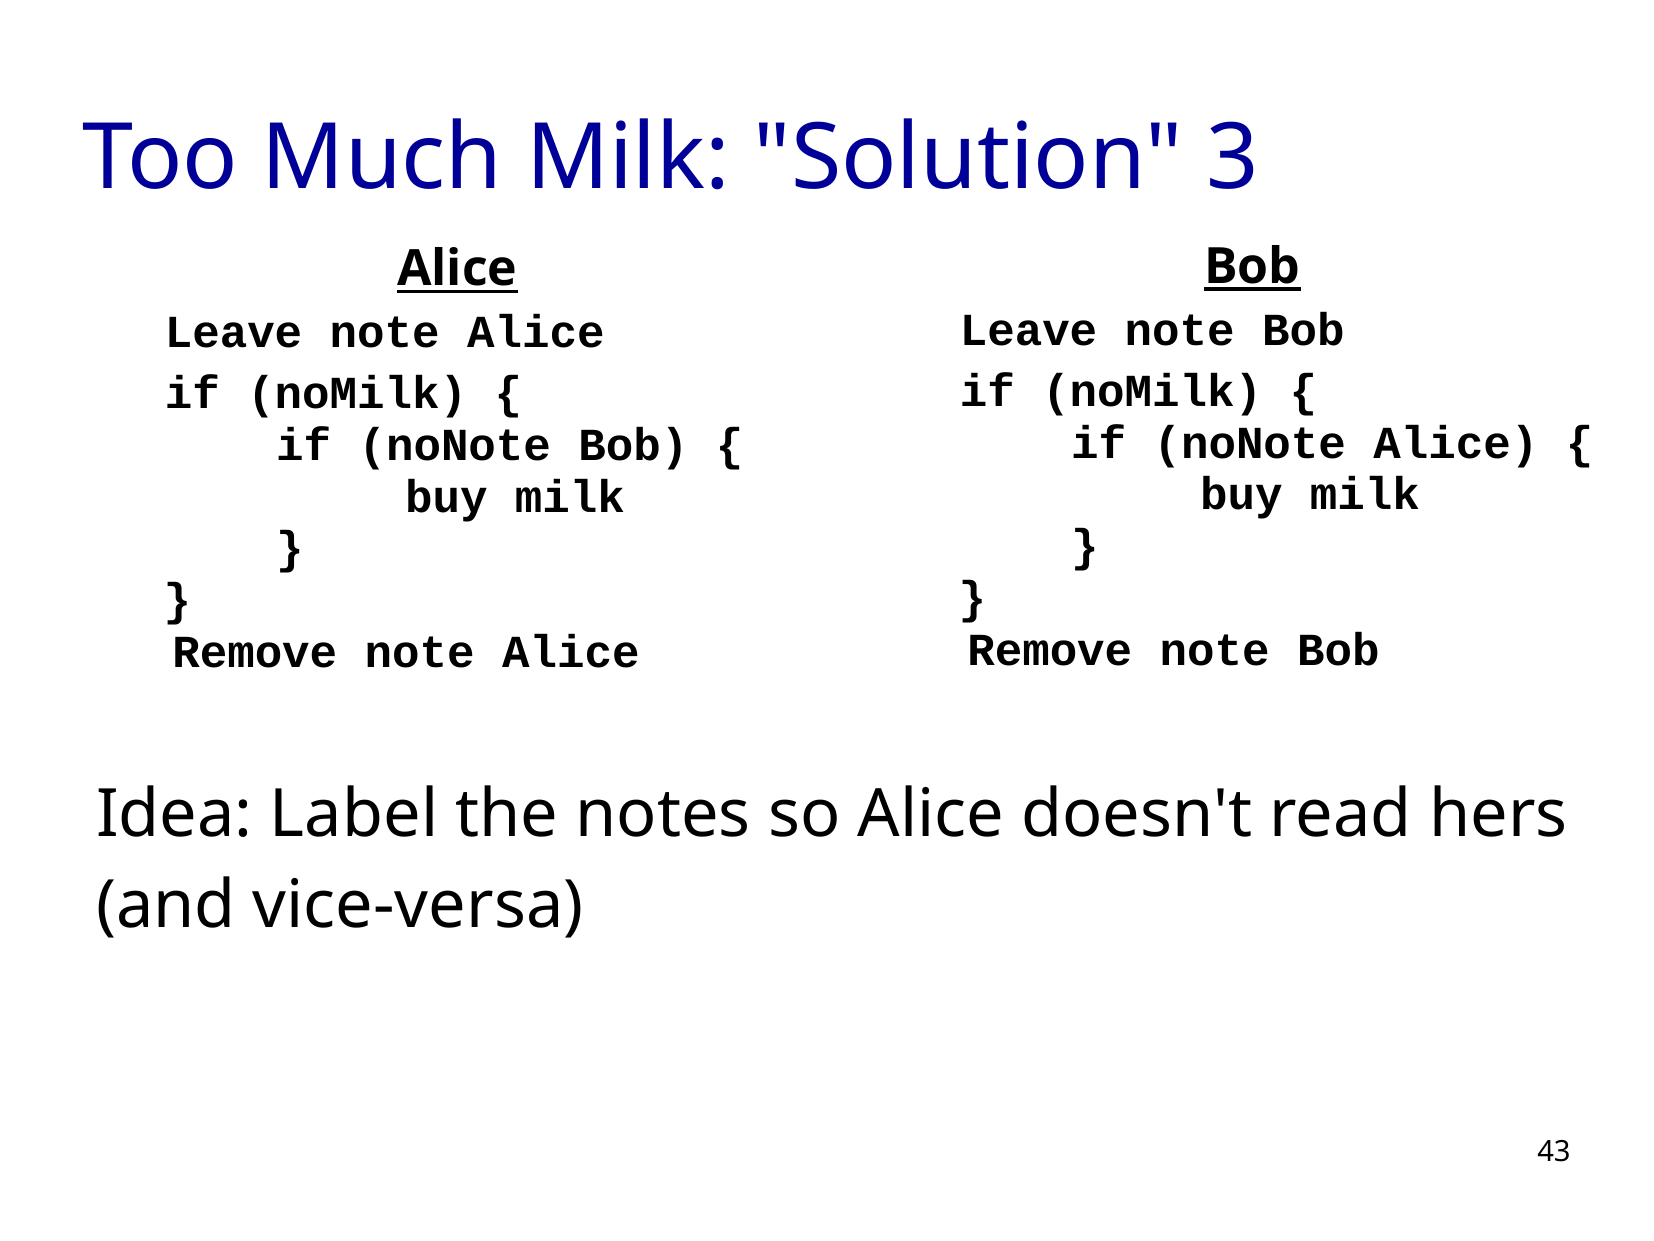

# Too Much Milk: "Solution" 3
Bob
Leave note Bob
if (noMilk) {
 	if (noNote Alice) {
 		 buy milk
 	}
	}
 Remove note Bob
Alice
Leave note Alice
if (noMilk) {
 	if (noNote Bob) {
 		 buy milk
 	}
	}
 Remove note Alice
Idea: Label the notes so Alice doesn't read hers (and vice-versa)
43